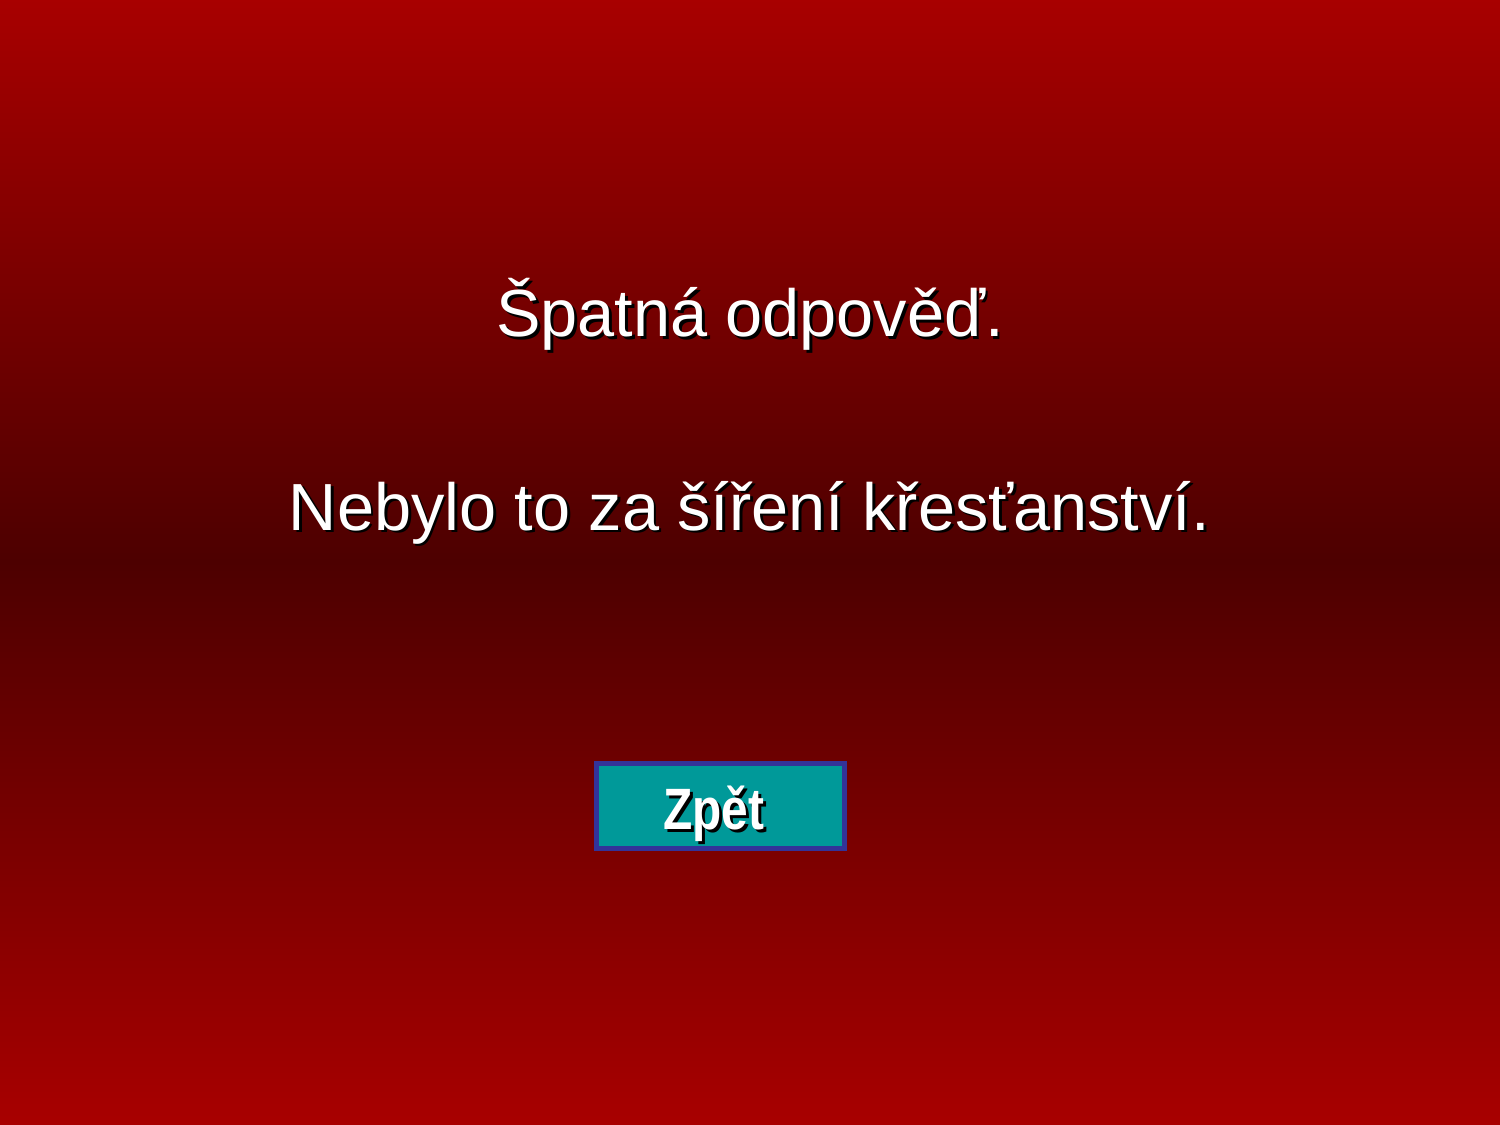

#
Špatná odpověď.
Nebylo to za šíření křesťanství.
Zpět